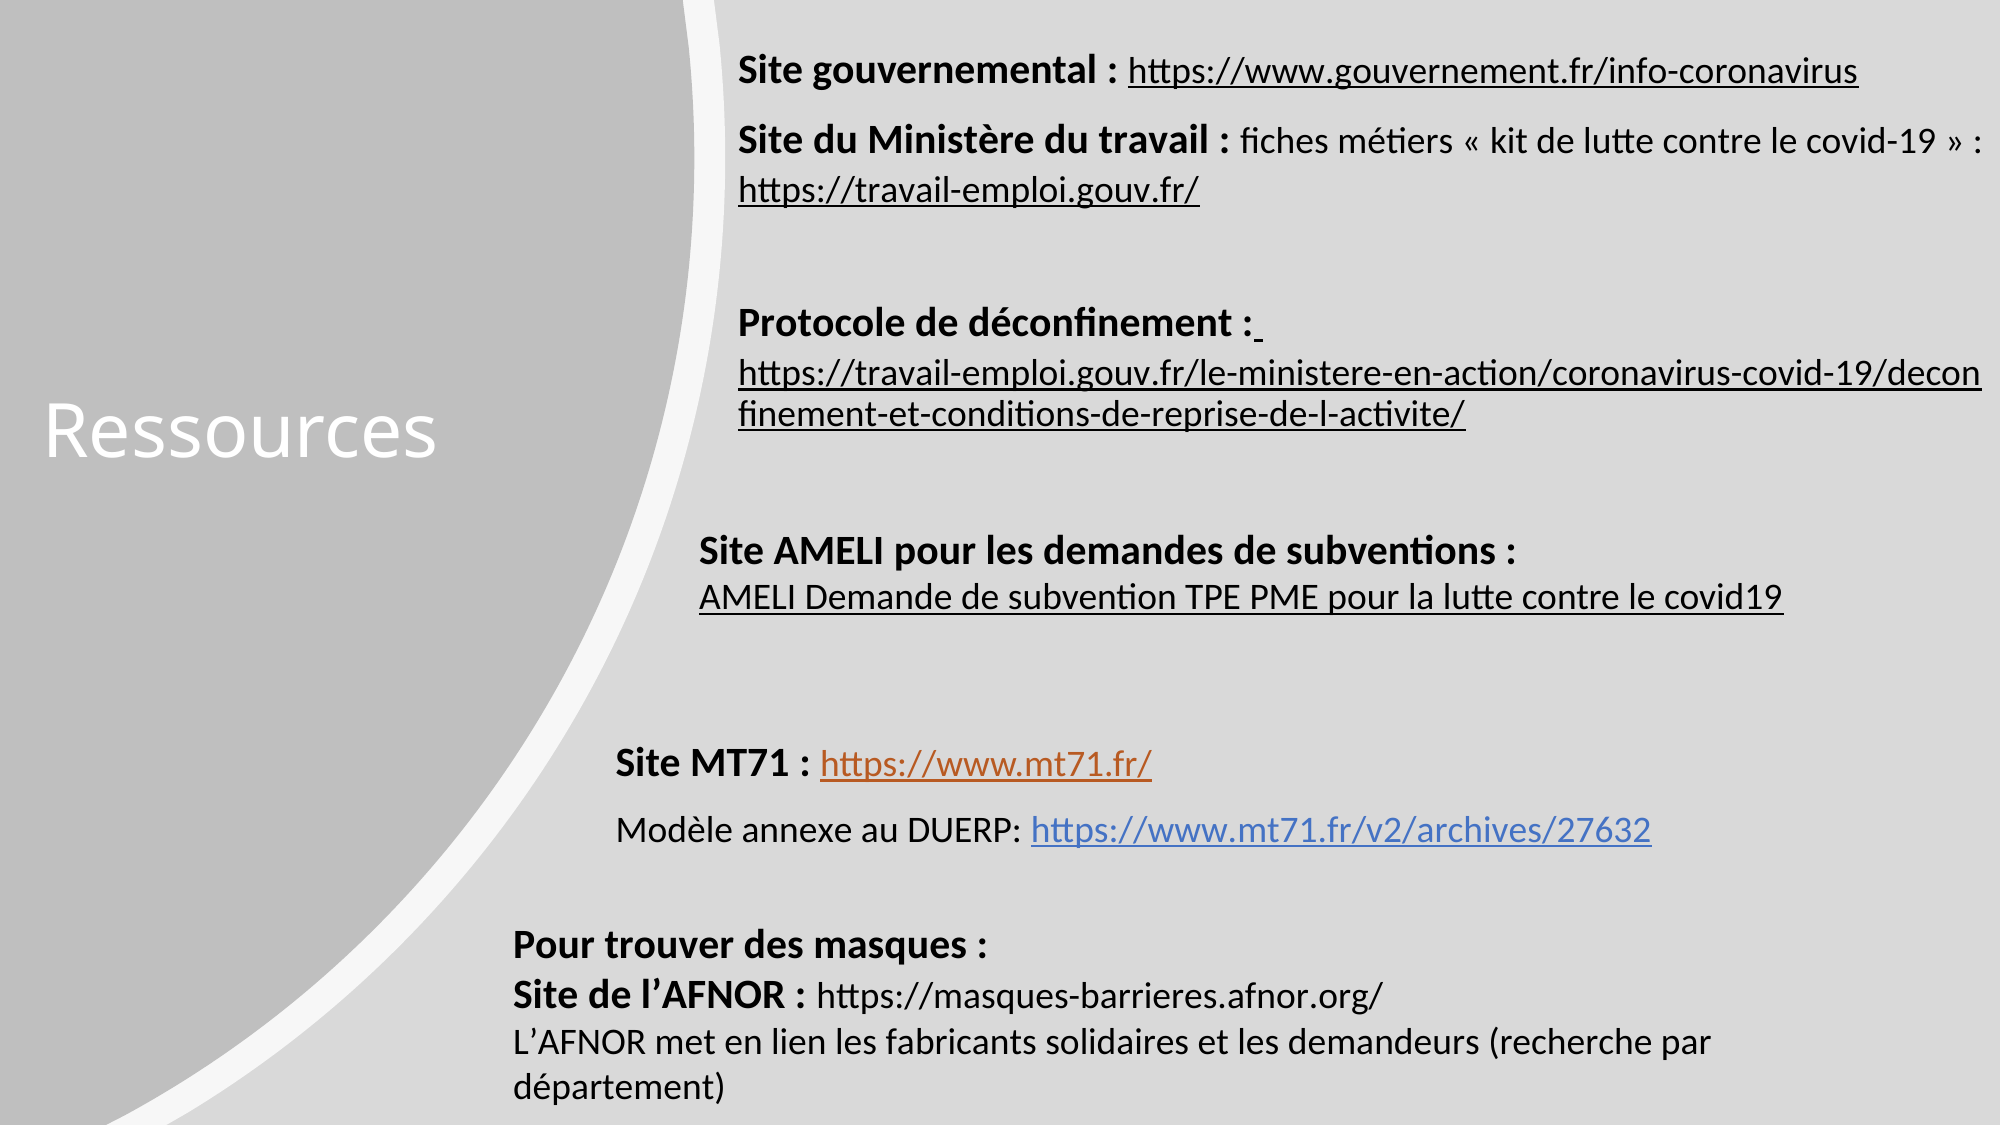

Site gouvernemental : https://www.gouvernement.fr/info-coronavirus
Site du Ministère du travail : fiches métiers « kit de lutte contre le covid-19 » : https://travail-emploi.gouv.fr/
Protocole de déconfinement : https://travail-emploi.gouv.fr/le-ministere-en-action/coronavirus-covid-19/deconfinement-et-conditions-de-reprise-de-l-activite/
# Ressources
Site AMELI pour les demandes de subventions :
AMELI Demande de subvention TPE PME pour la lutte contre le covid19
Site MT71 : https://www.mt71.fr/
Modèle annexe au DUERP: https://www.mt71.fr/v2/archives/27632
Pour trouver des masques :
Site de l’AFNOR : https://masques-barrieres.afnor.org/
L’AFNOR met en lien les fabricants solidaires et les demandeurs (recherche par département)